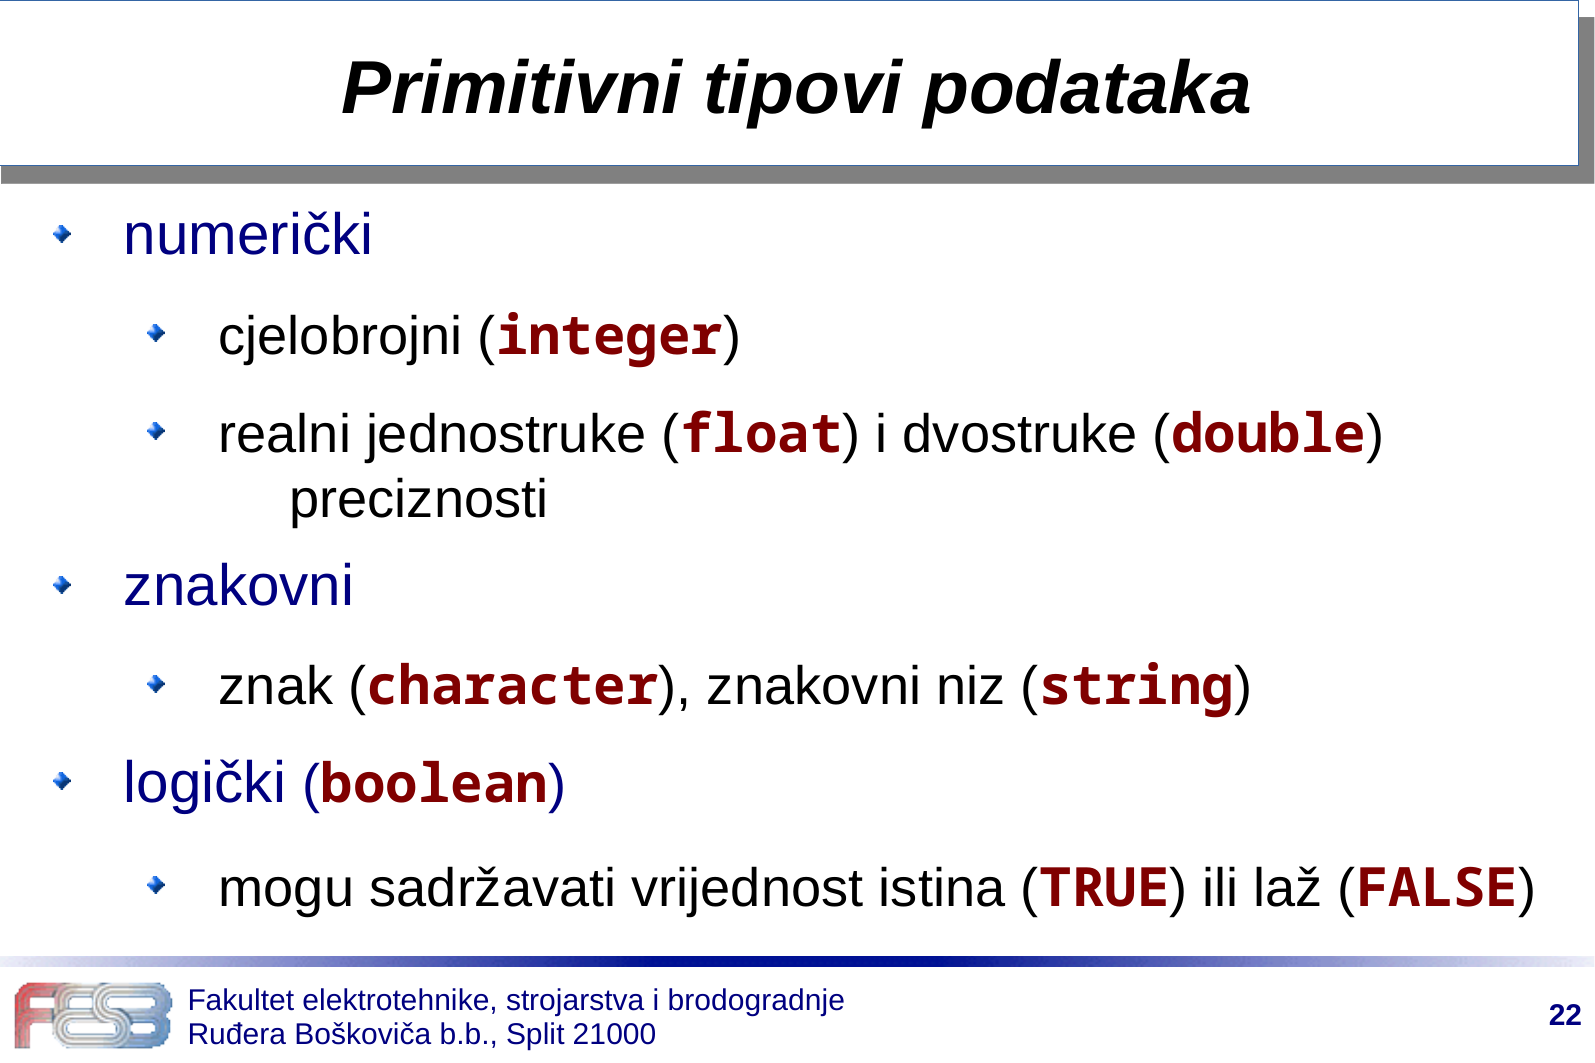

# Primitivni tipovi podataka
numerički
cjelobrojni (integer)
realni jednostruke (float) i dvostruke (double) preciznosti
znakovni
znak (character), znakovni niz (string)
logički (boolean)
mogu sadržavati vrijednost istina (TRUE) ili laž (FALSE)